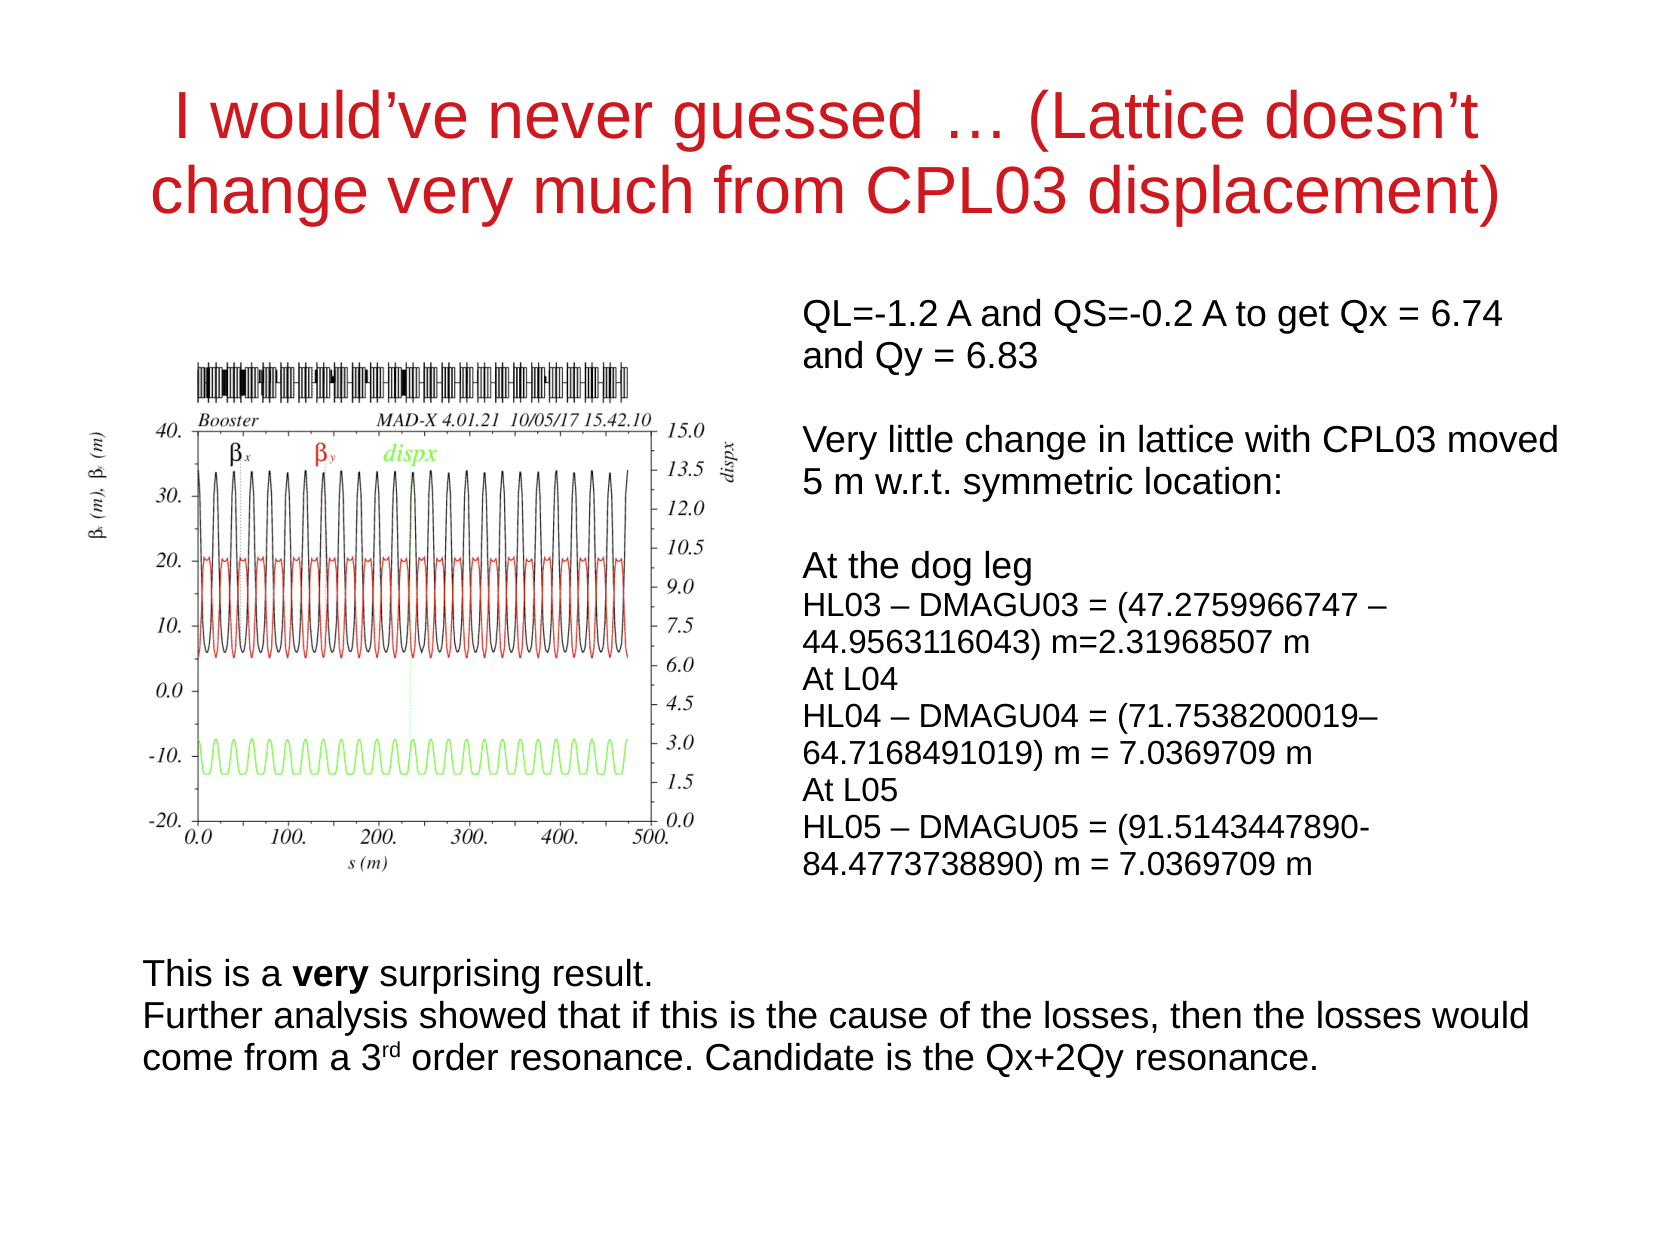

# I would’ve never guessed … (Lattice doesn’t change very much from CPL03 displacement)
QL=-1.2 A and QS=-0.2 A to get Qx = 6.74 and Qy = 6.83
Very little change in lattice with CPL03 moved 5 m w.r.t. symmetric location:
At the dog leg
HL03 – DMAGU03 = (47.2759966747 – 44.9563116043) m=2.31968507 m
At L04
HL04 – DMAGU04 = (71.7538200019–64.7168491019) m = 7.0369709 m
At L05
HL05 – DMAGU05 = (91.5143447890-84.4773738890) m = 7.0369709 m
This is a very surprising result.
Further analysis showed that if this is the cause of the losses, then the losses would come from a 3rd order resonance. Candidate is the Qx+2Qy resonance.